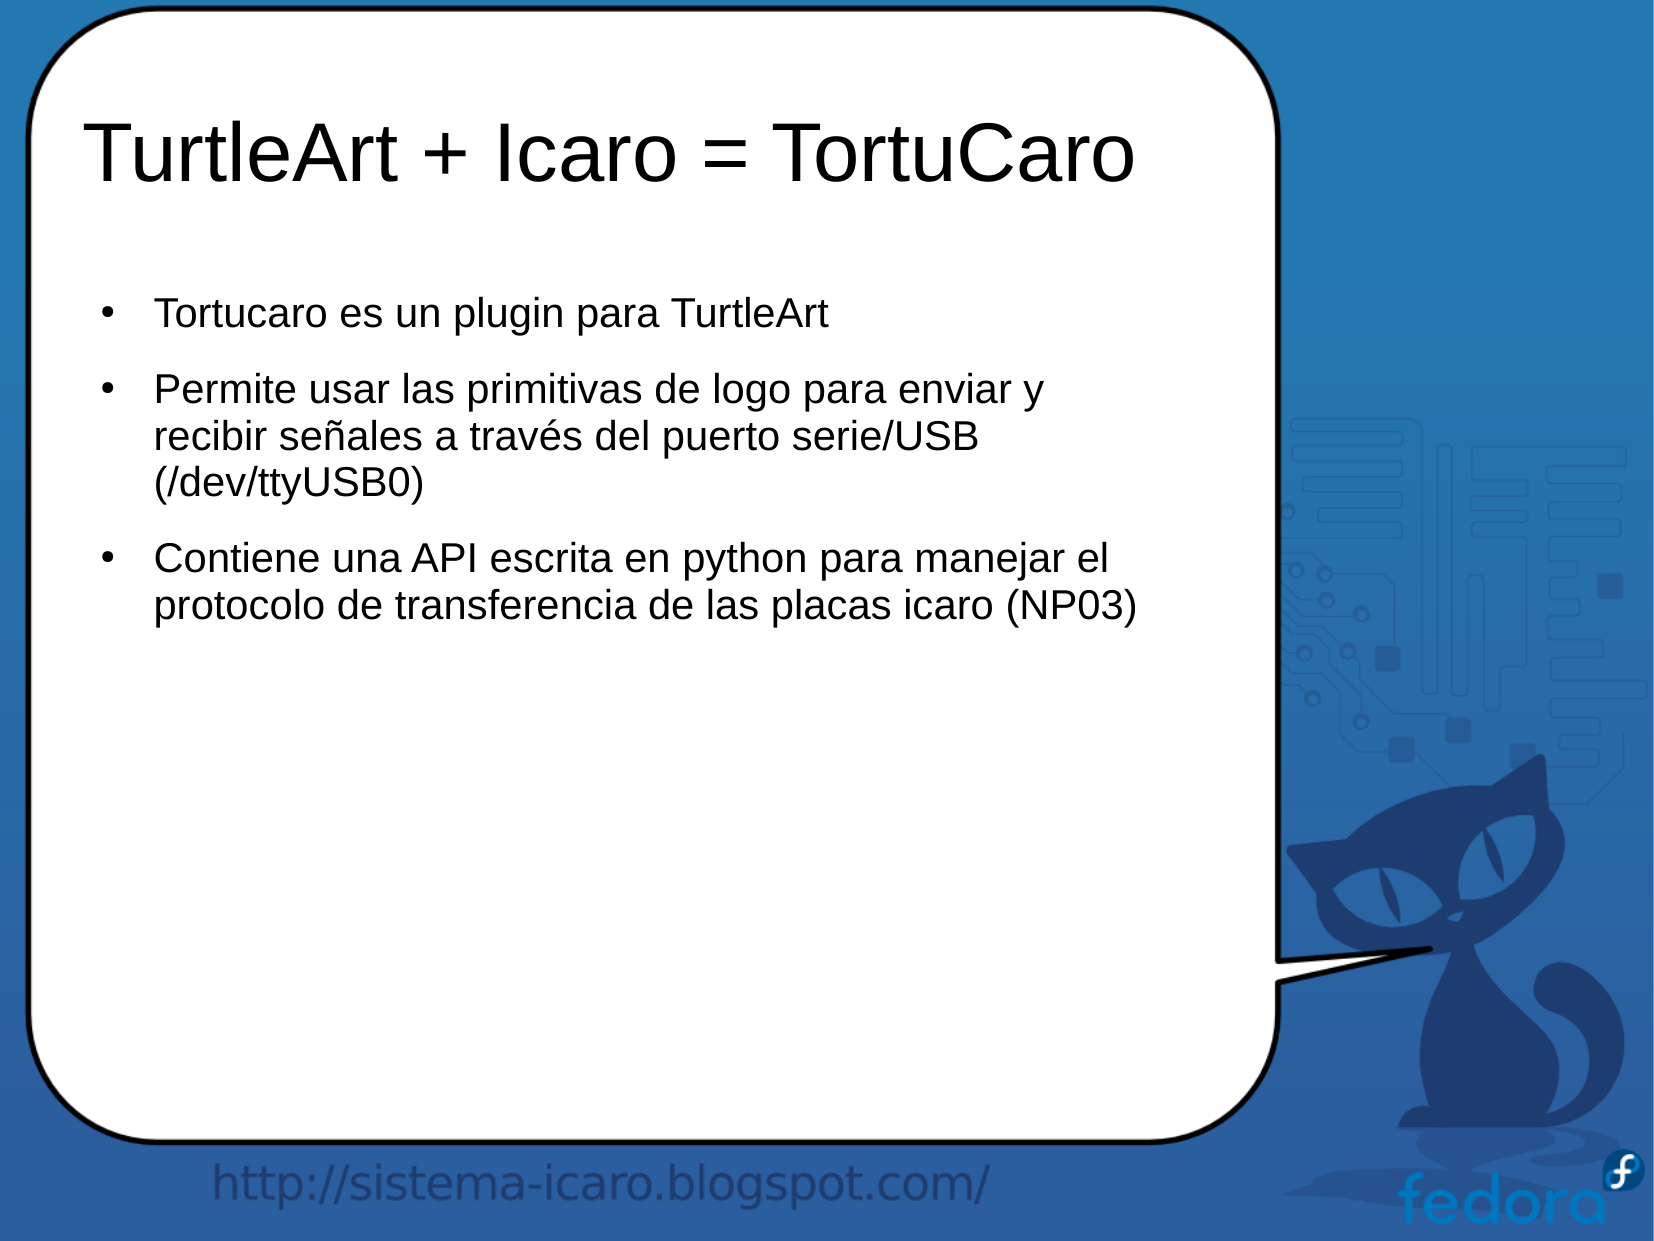

# TurtleArt + Icaro = TortuCaro
Tortucaro es un plugin para TurtleArt
Permite usar las primitivas de logo para enviar y recibir señales a través del puerto serie/USB (/dev/ttyUSB0)
Contiene una API escrita en python para manejar el protocolo de transferencia de las placas icaro (NP03)